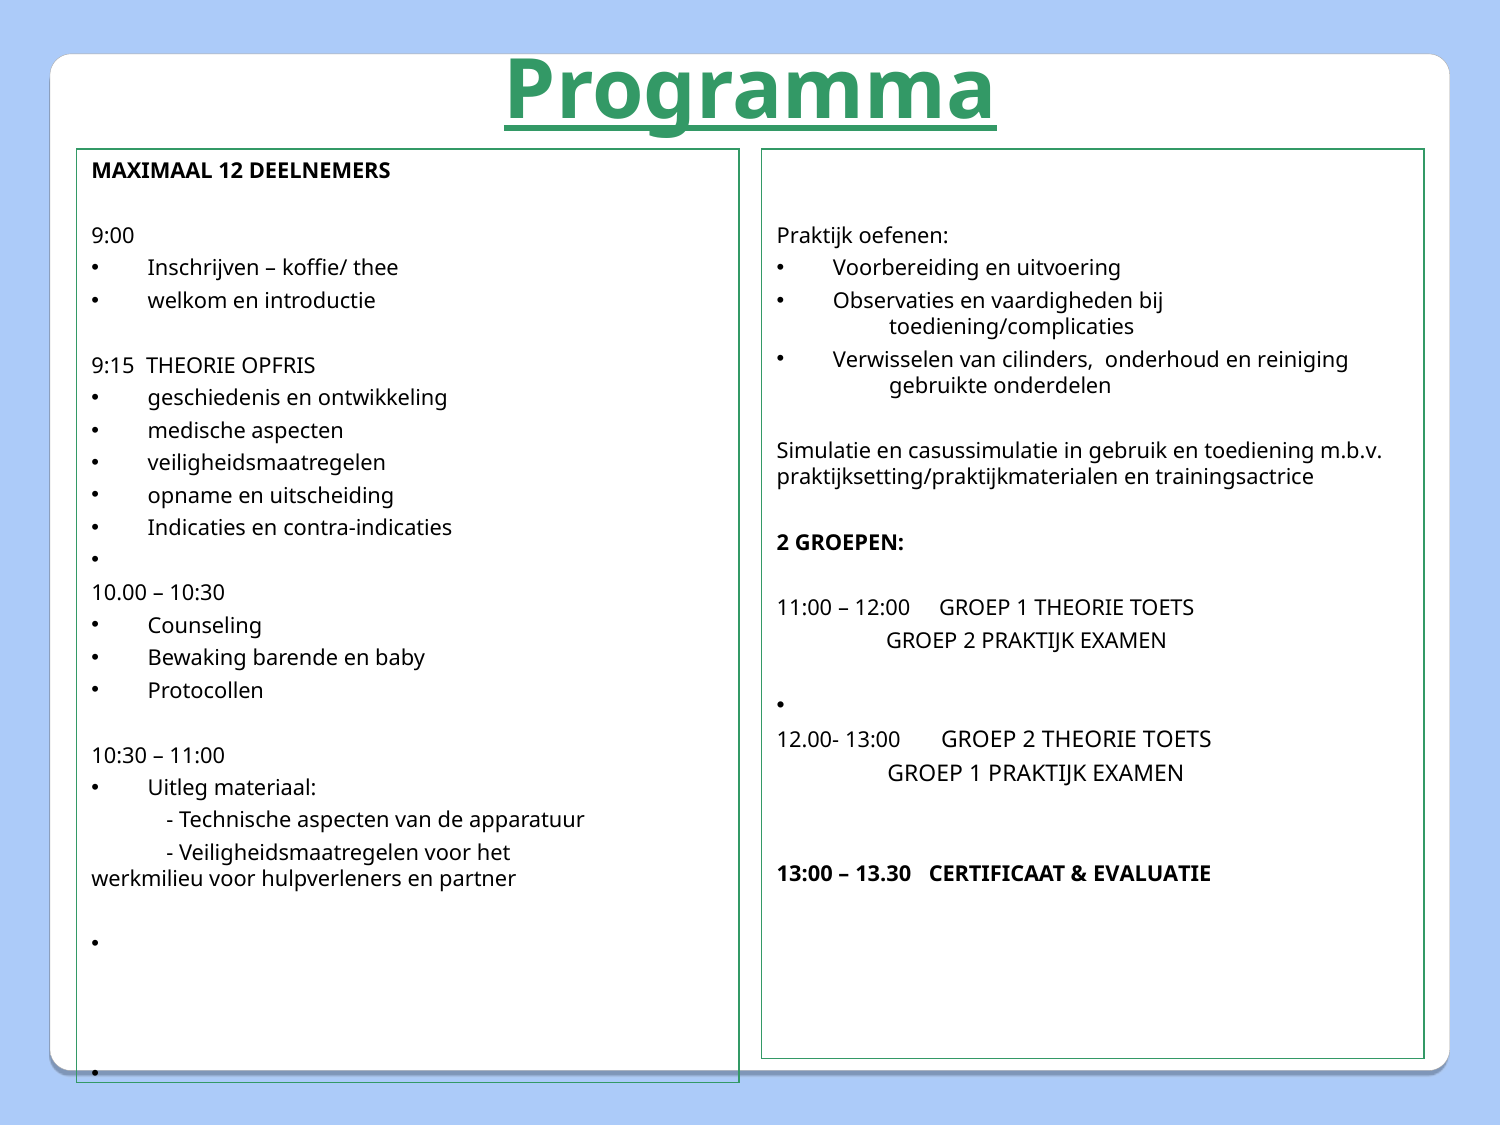

Programma
MAXIMAAL 12 DEELNEMERS
9:00
Inschrijven – koffie/ thee
welkom en introductie
9:15 THEORIE OPFRIS
geschiedenis en ontwikkeling
medische aspecten
veiligheidsmaatregelen
opname en uitscheiding
Indicaties en contra-indicaties
10.00 – 10:30
Counseling
Bewaking barende en baby
Protocollen
10:30 – 11:00
Uitleg materiaal:
	- Technische aspecten van de apparatuur
	- Veiligheidsmaatregelen voor het 		 werkmilieu voor hulpverleners en partner
Praktijk oefenen:
Voorbereiding en uitvoering
Observaties en vaardigheden bij toediening/complicaties
Verwisselen van cilinders, onderhoud en reiniging gebruikte onderdelen
Simulatie en casussimulatie in gebruik en toediening m.b.v. praktijksetting/praktijkmaterialen en trainingsactrice
2 GROEPEN:
11:00 – 12:00 GROEP 1 THEORIE TOETS
	 GROEP 2 PRAKTIJK EXAMEN
12.00- 13:00 GROEP 2 THEORIE TOETS
	 GROEP 1 PRAKTIJK EXAMEN
13:00 – 13.30 CERTIFICAAT & EVALUATIE